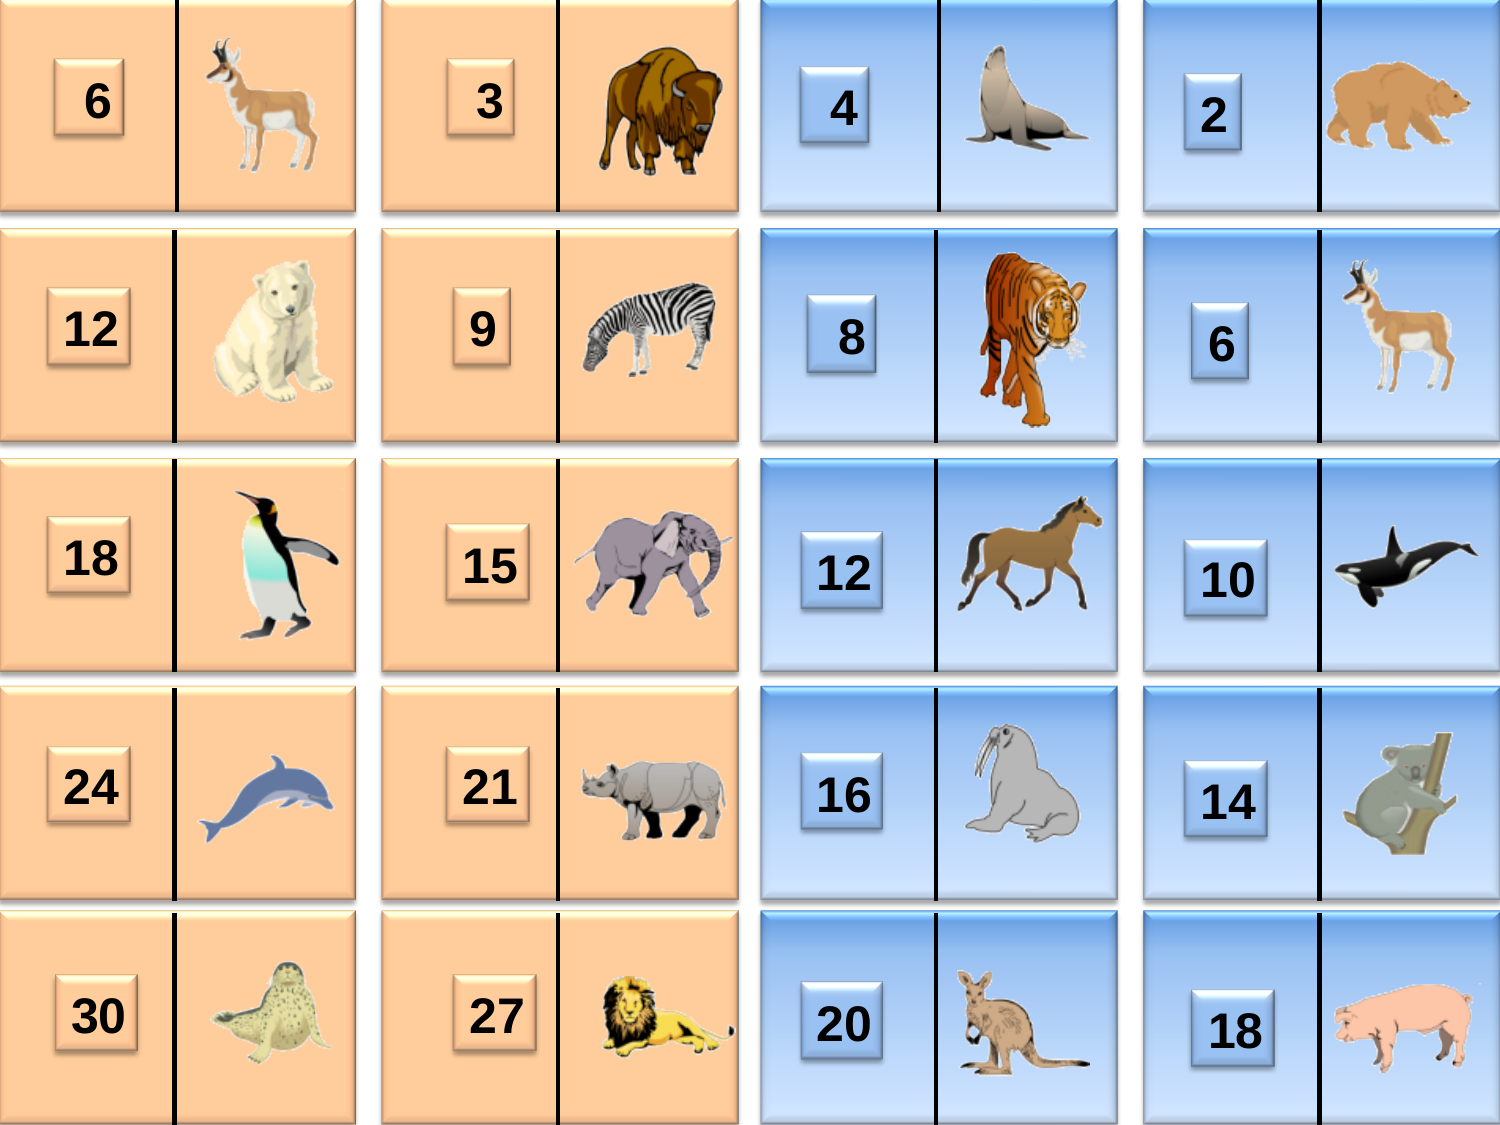

6
 3
 4
2
12
9
 8
6
18
15
12
10
24
21
16
14
30
27
20
18